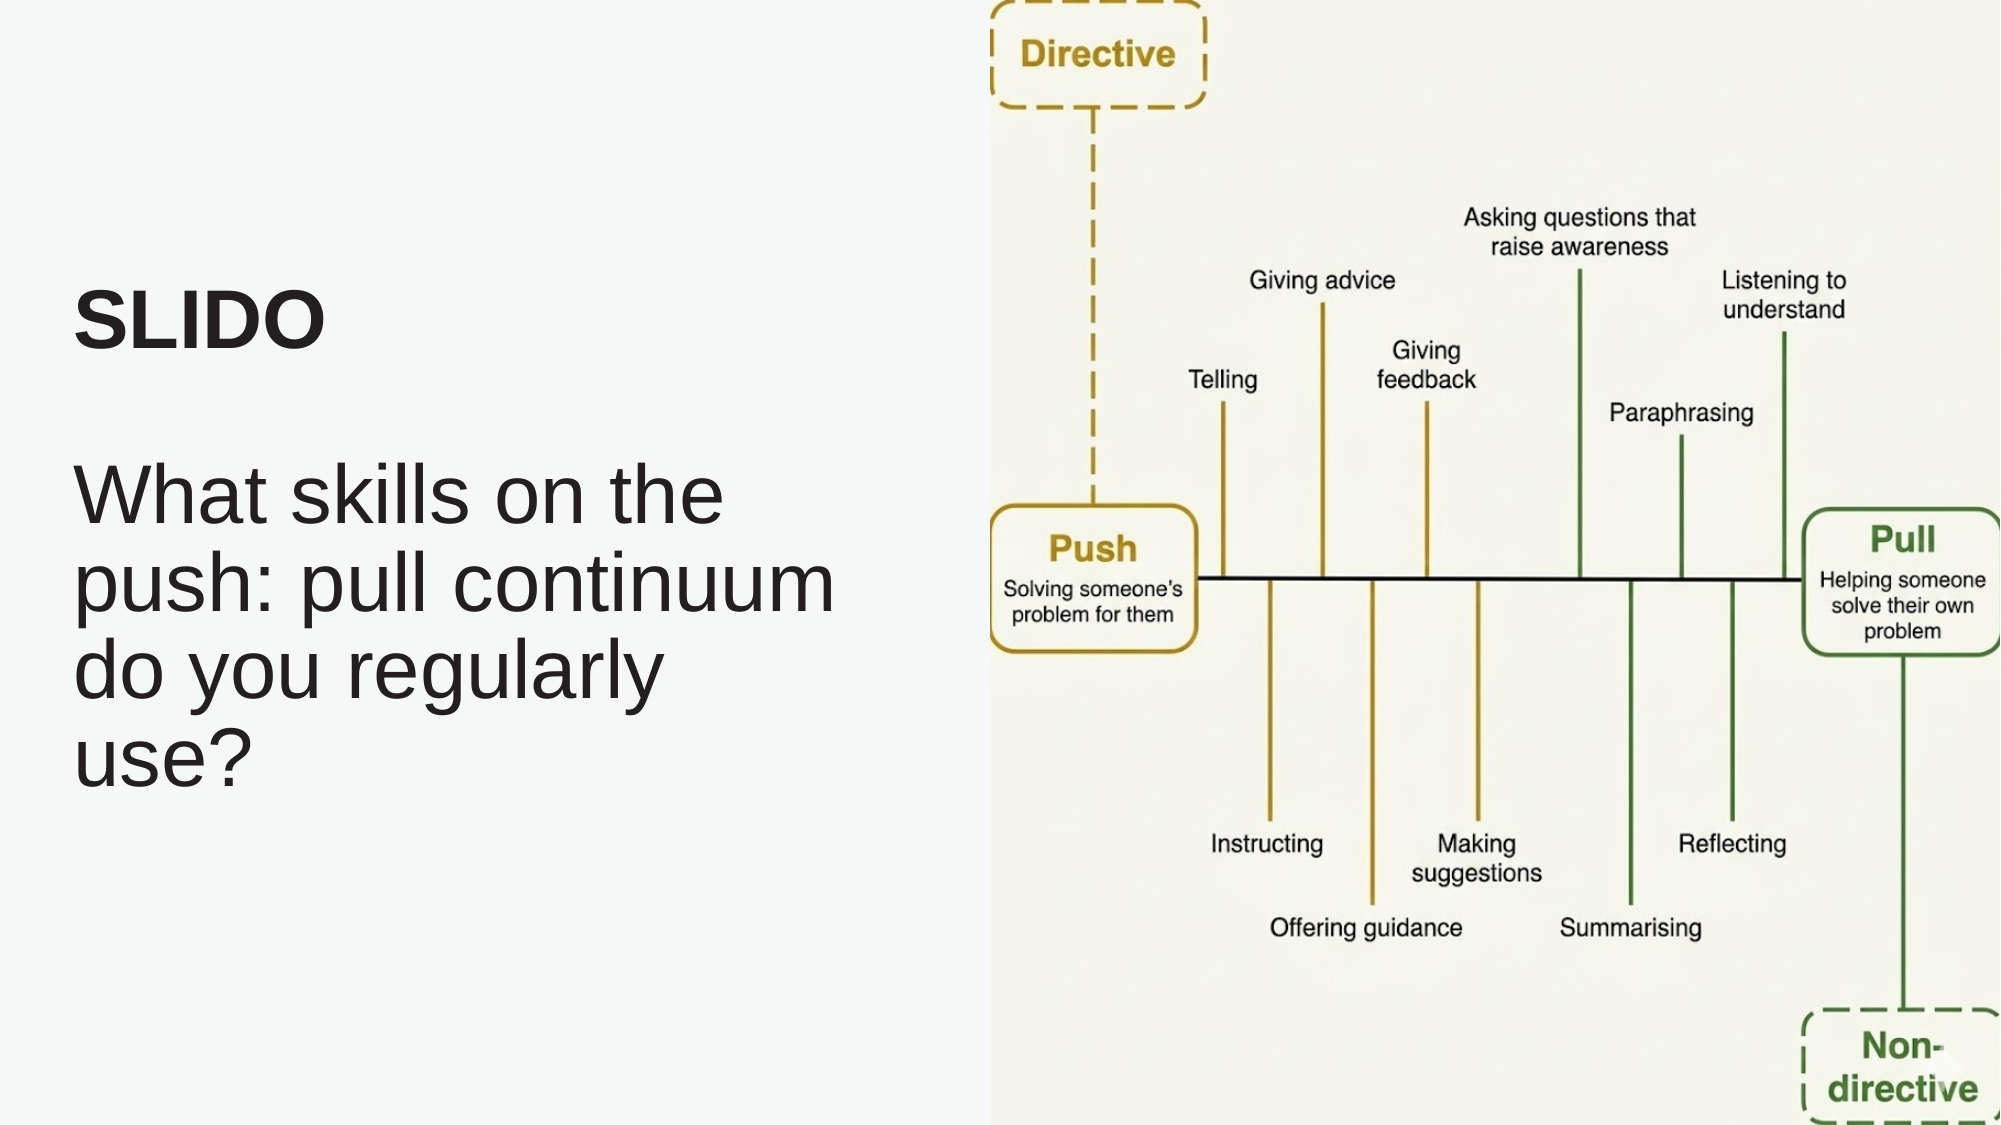

# SLIDO What skills on the push: pull continuum do you regularly use?